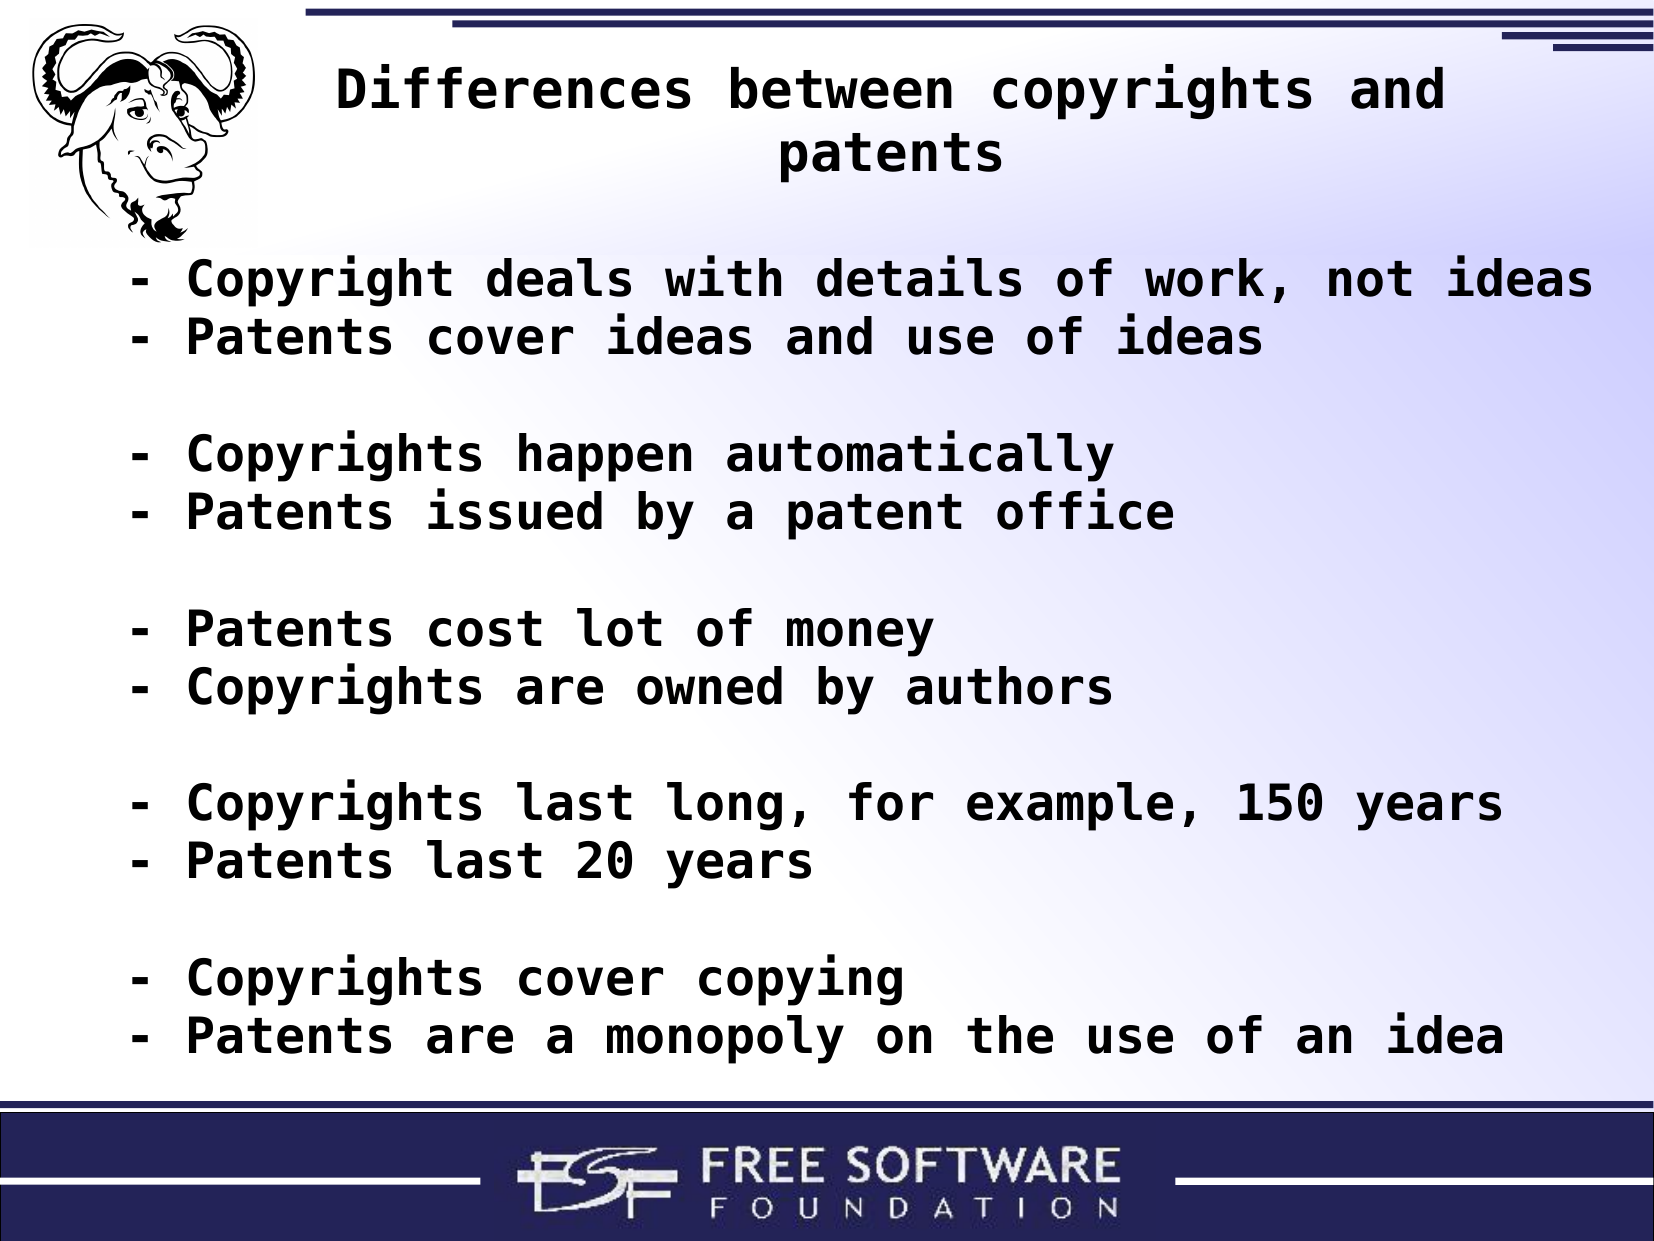

Differences between copyrights and patents
		- Copyright deals with details of work, not ideas
		- Patents cover ideas and use of ideas
		- Copyrights happen automatically
		- Patents issued by a patent office
		- Patents cost lot of money
		- Copyrights are owned by authors
		- Copyrights last long, for example, 150 years
		- Patents last 20 years
		- Copyrights cover copying
		- Patents are a monopoly on the use of an idea